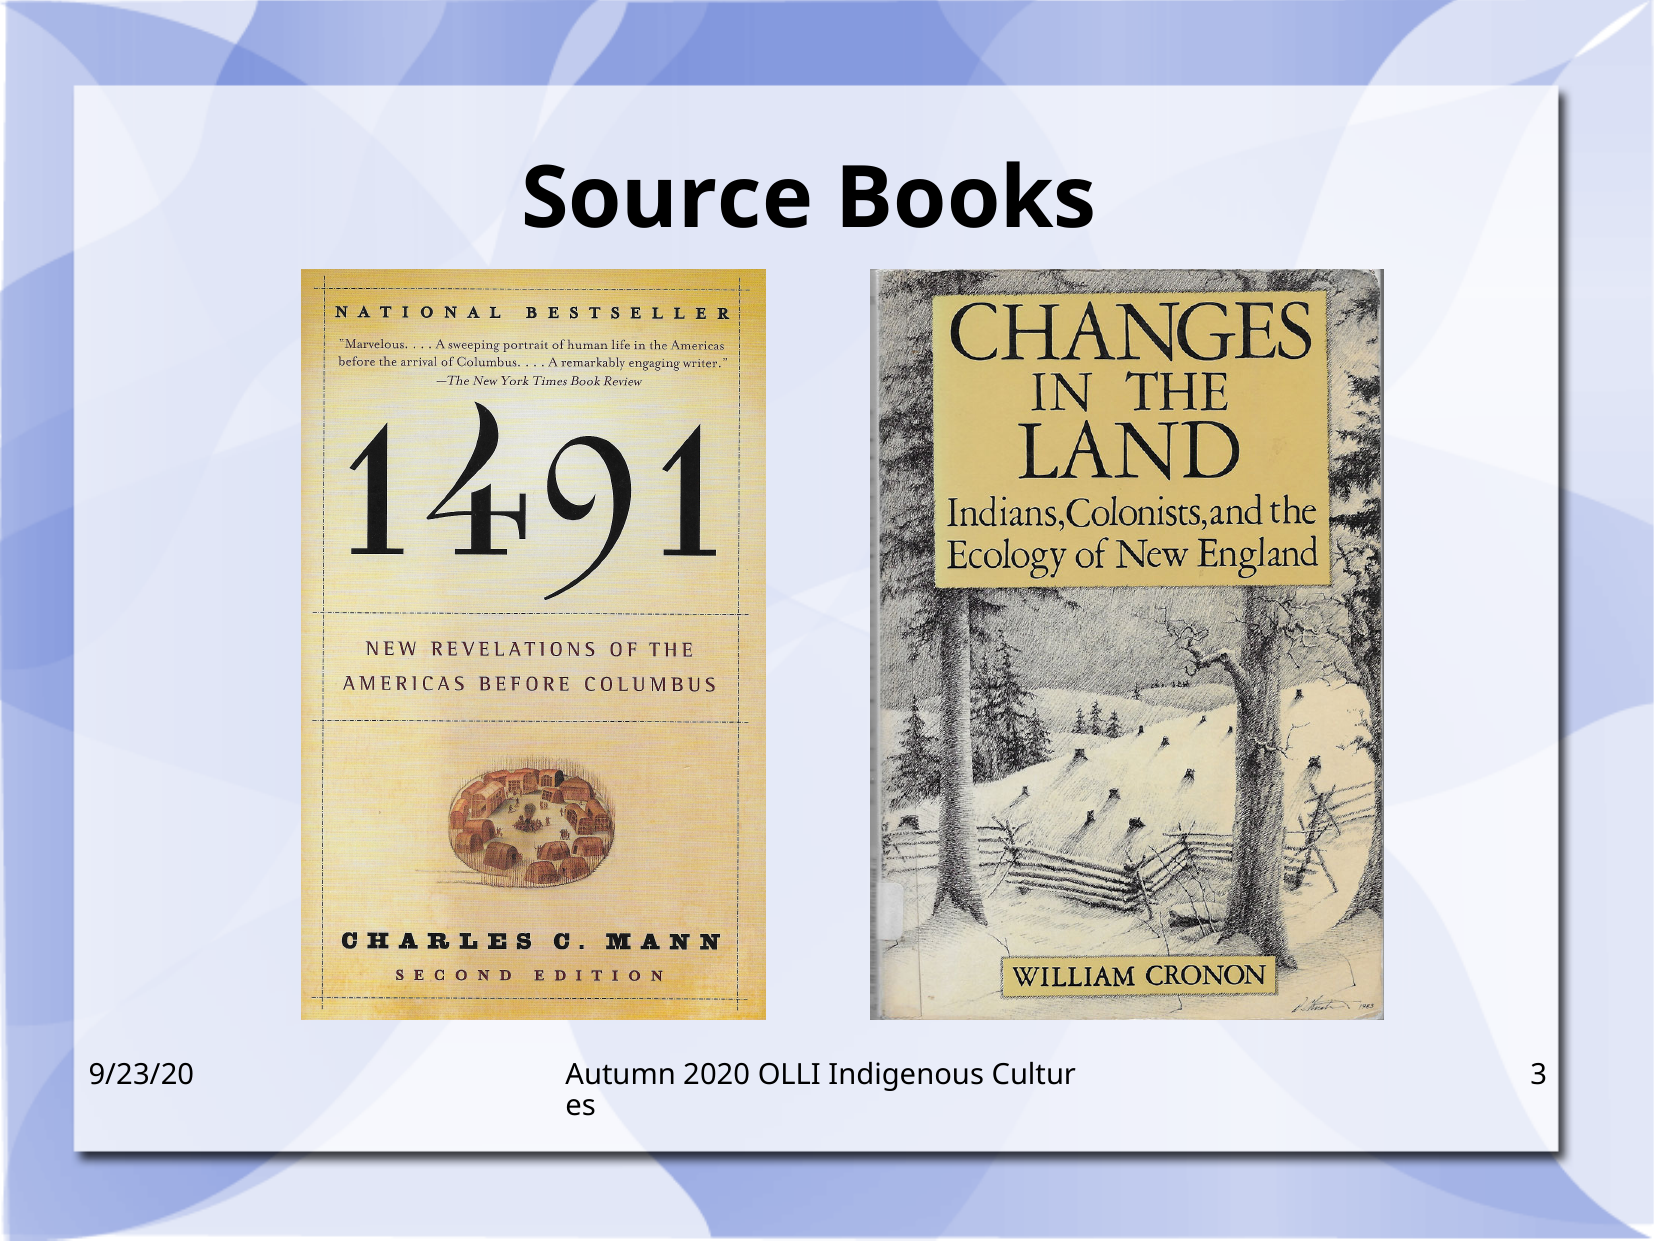

# Source Books
9/23/20
Autumn 2020 OLLI Indigenous Cultures
3